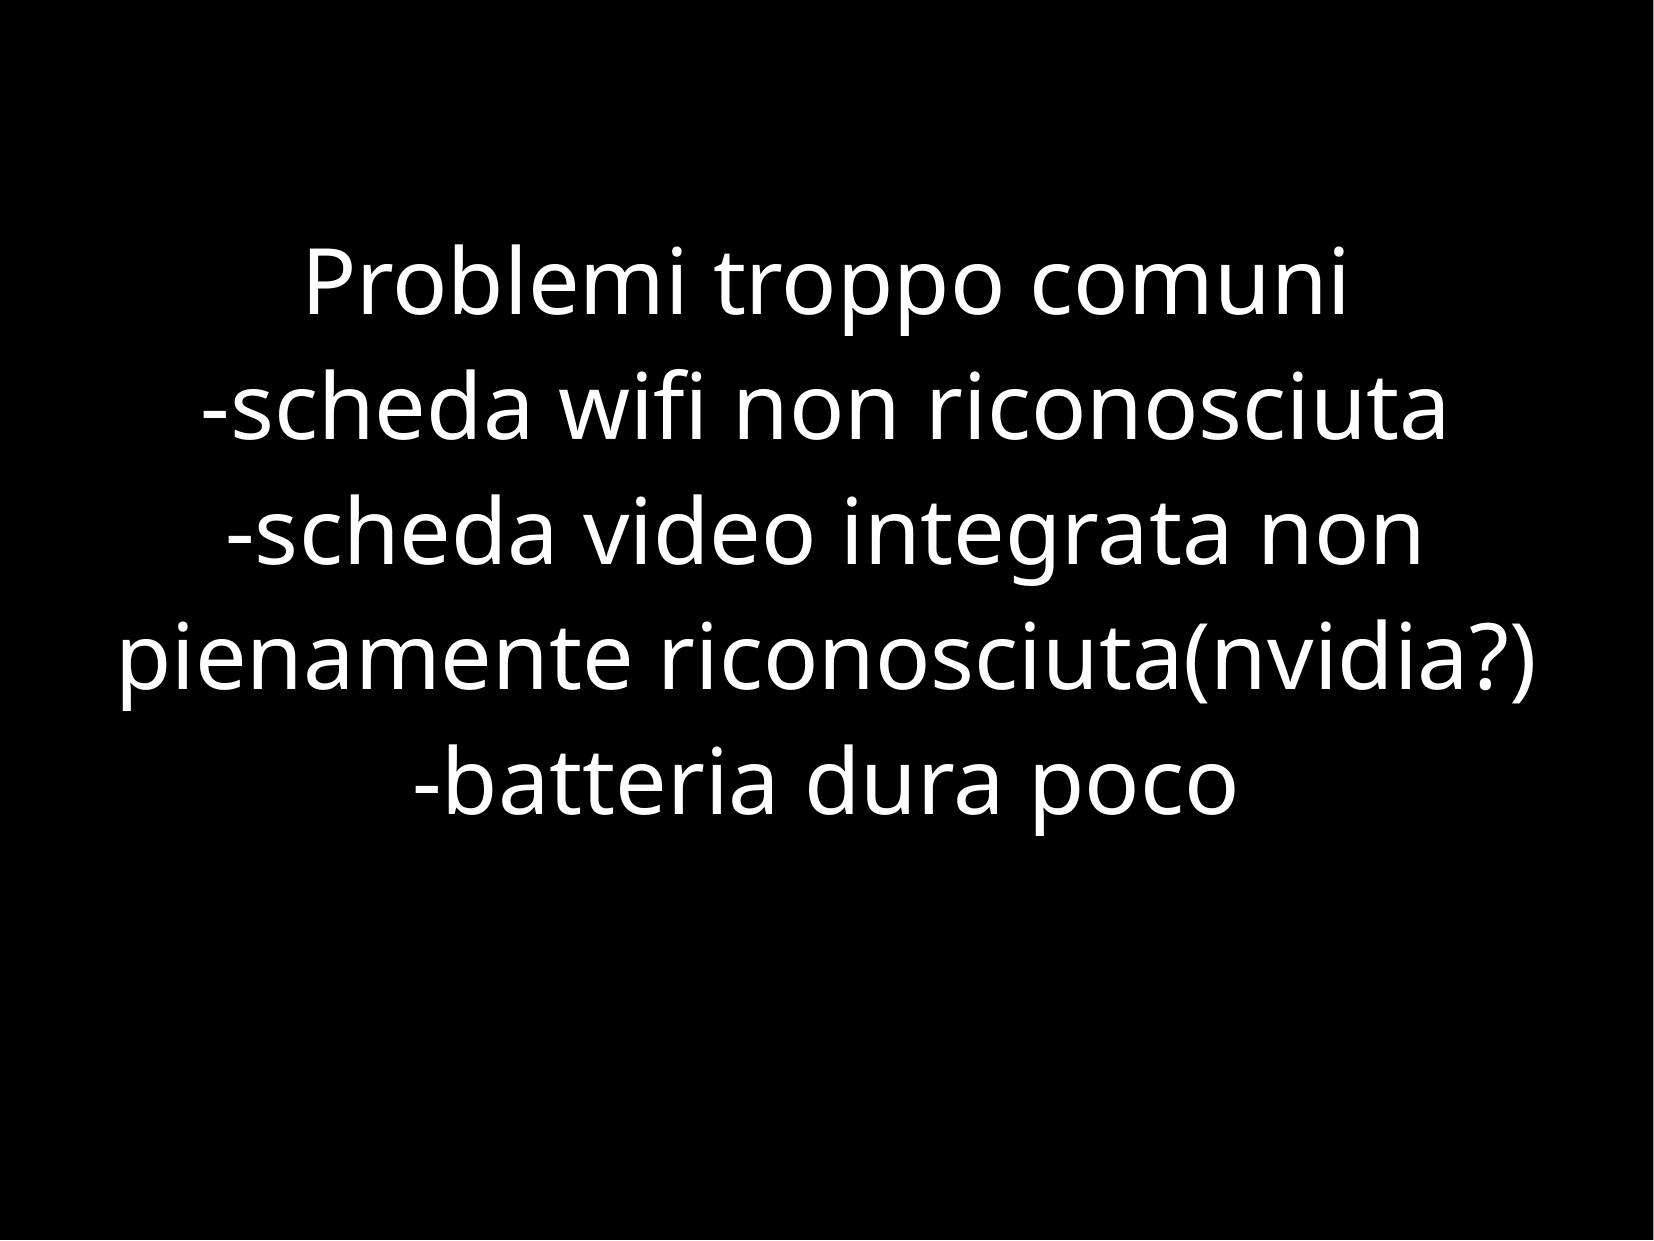

# Problemi troppo comuni -scheda wifi non riconosciuta -scheda video integrata non pienamente riconosciuta(nvidia?) -batteria dura poco